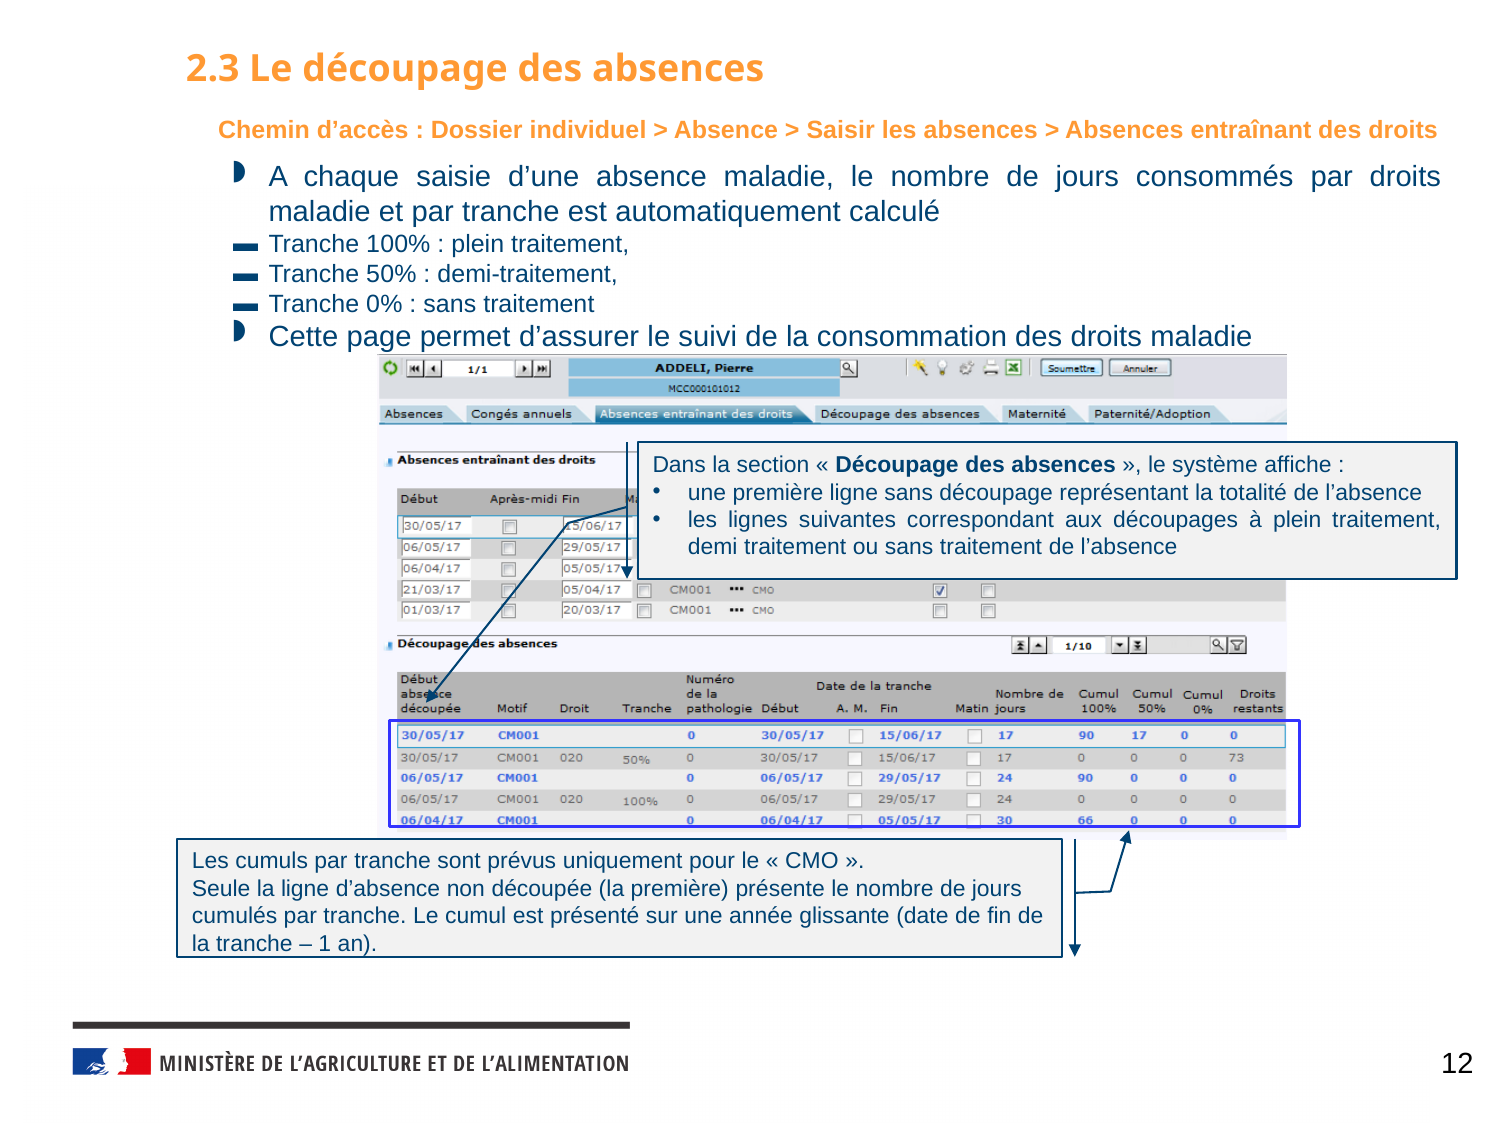

2.3 Le découpage des absences
Chemin d’accès : Dossier individuel > Absence > Saisir les absences > Absences entraînant des droits
A chaque saisie d’une absence maladie, le nombre de jours consommés par droits maladie et par tranche est automatiquement calculé
Tranche 100% : plein traitement,
Tranche 50% : demi-traitement,
Tranche 0% : sans traitement
Cette page permet d’assurer le suivi de la consommation des droits maladie
Dans la section « Découpage des absences », le système affiche :
une première ligne sans découpage représentant la totalité de l’absence
les lignes suivantes correspondant aux découpages à plein traitement, demi traitement ou sans traitement de l’absence
Les cumuls par tranche sont prévus uniquement pour le « CMO ».
Seule la ligne d’absence non découpée (la première) présente le nombre de jours cumulés par tranche. Le cumul est présenté sur une année glissante (date de fin de la tranche – 1 an).